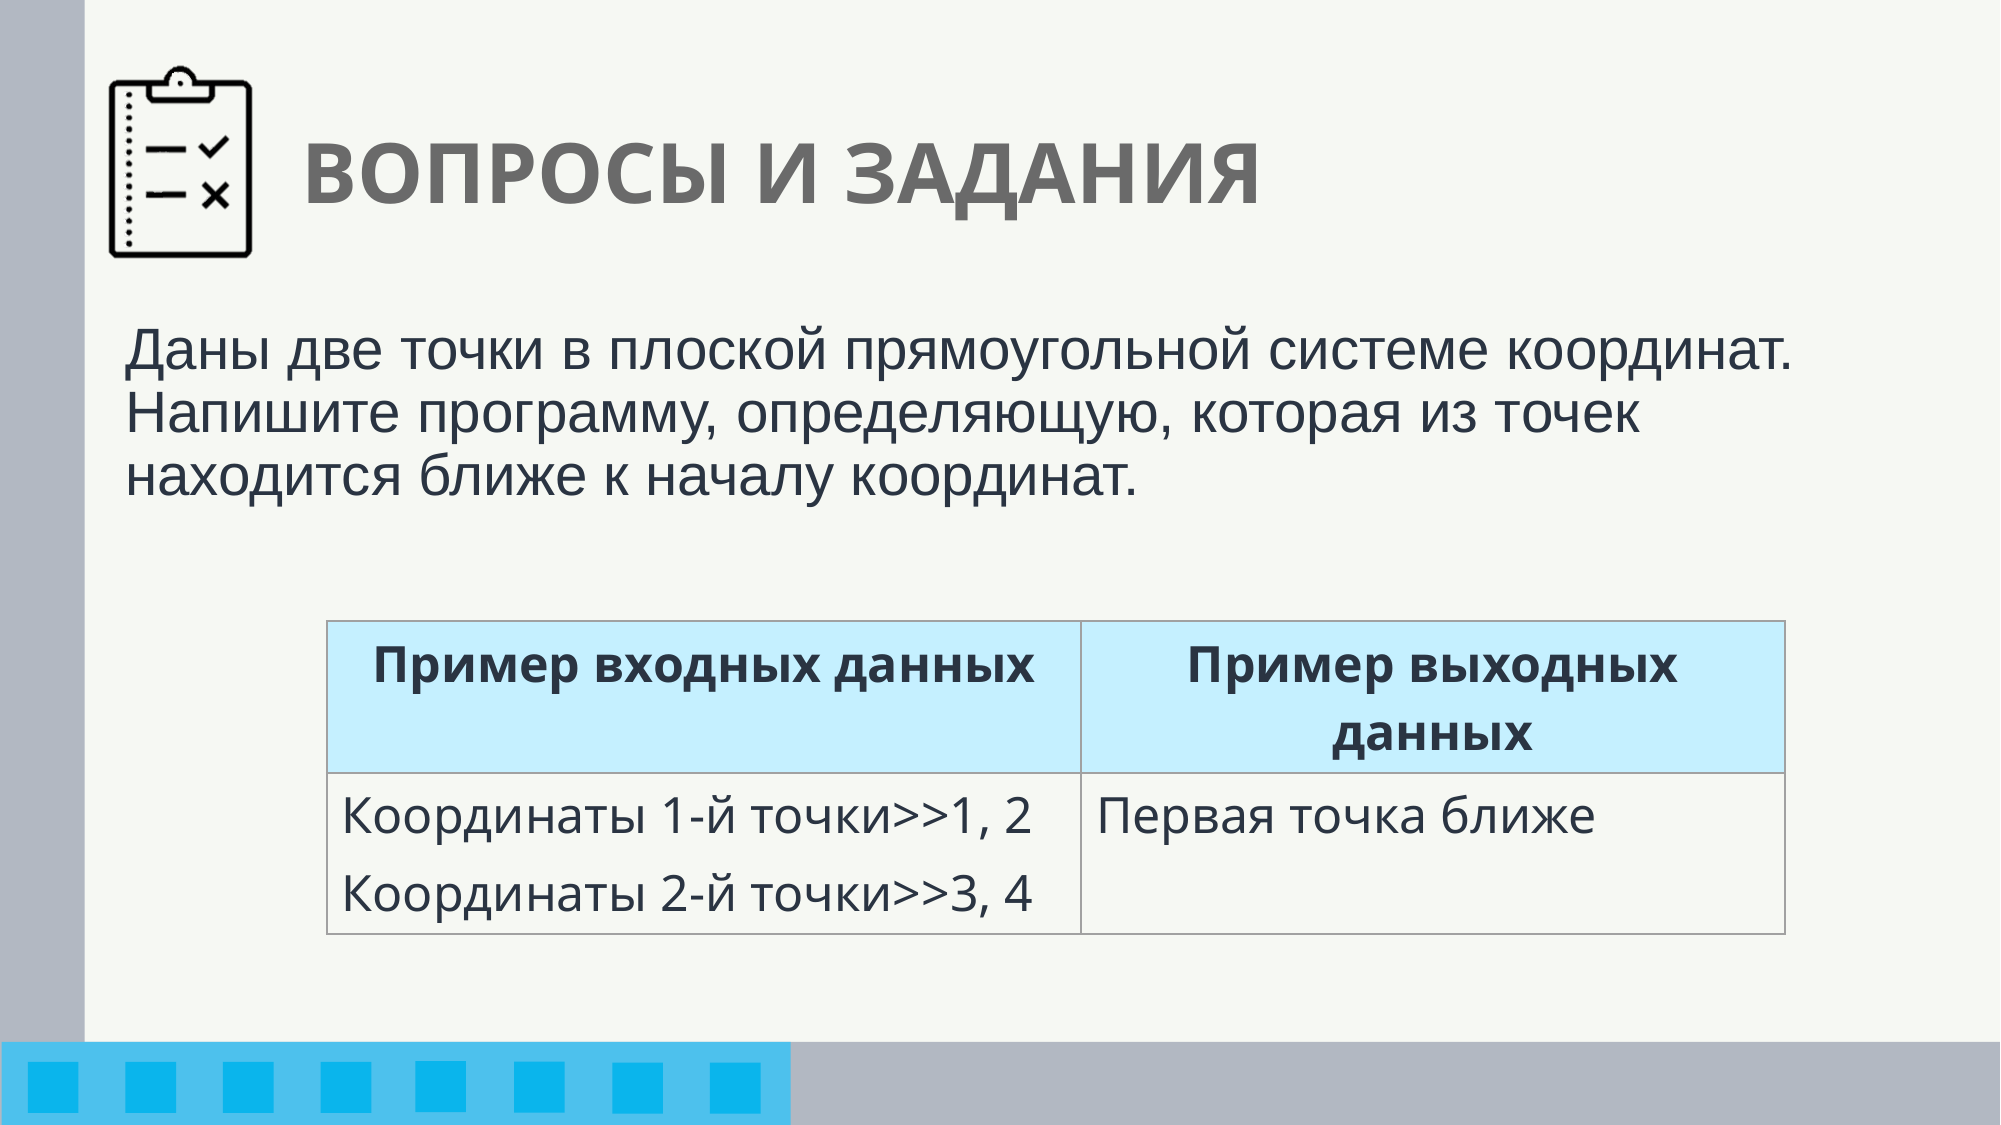

# ВОПРОСЫ И ЗАДАНИЯ
Даны две точки в плоской прямоугольной системе координат. Напишите программу, определяющую, которая из точек находится ближе к началу координат.
| Пример входных данных | Пример выходных данных |
| --- | --- |
| Координаты 1-й точки>>1, 2 Координаты 2-й точки>>3, 4 | Первая точка ближе |